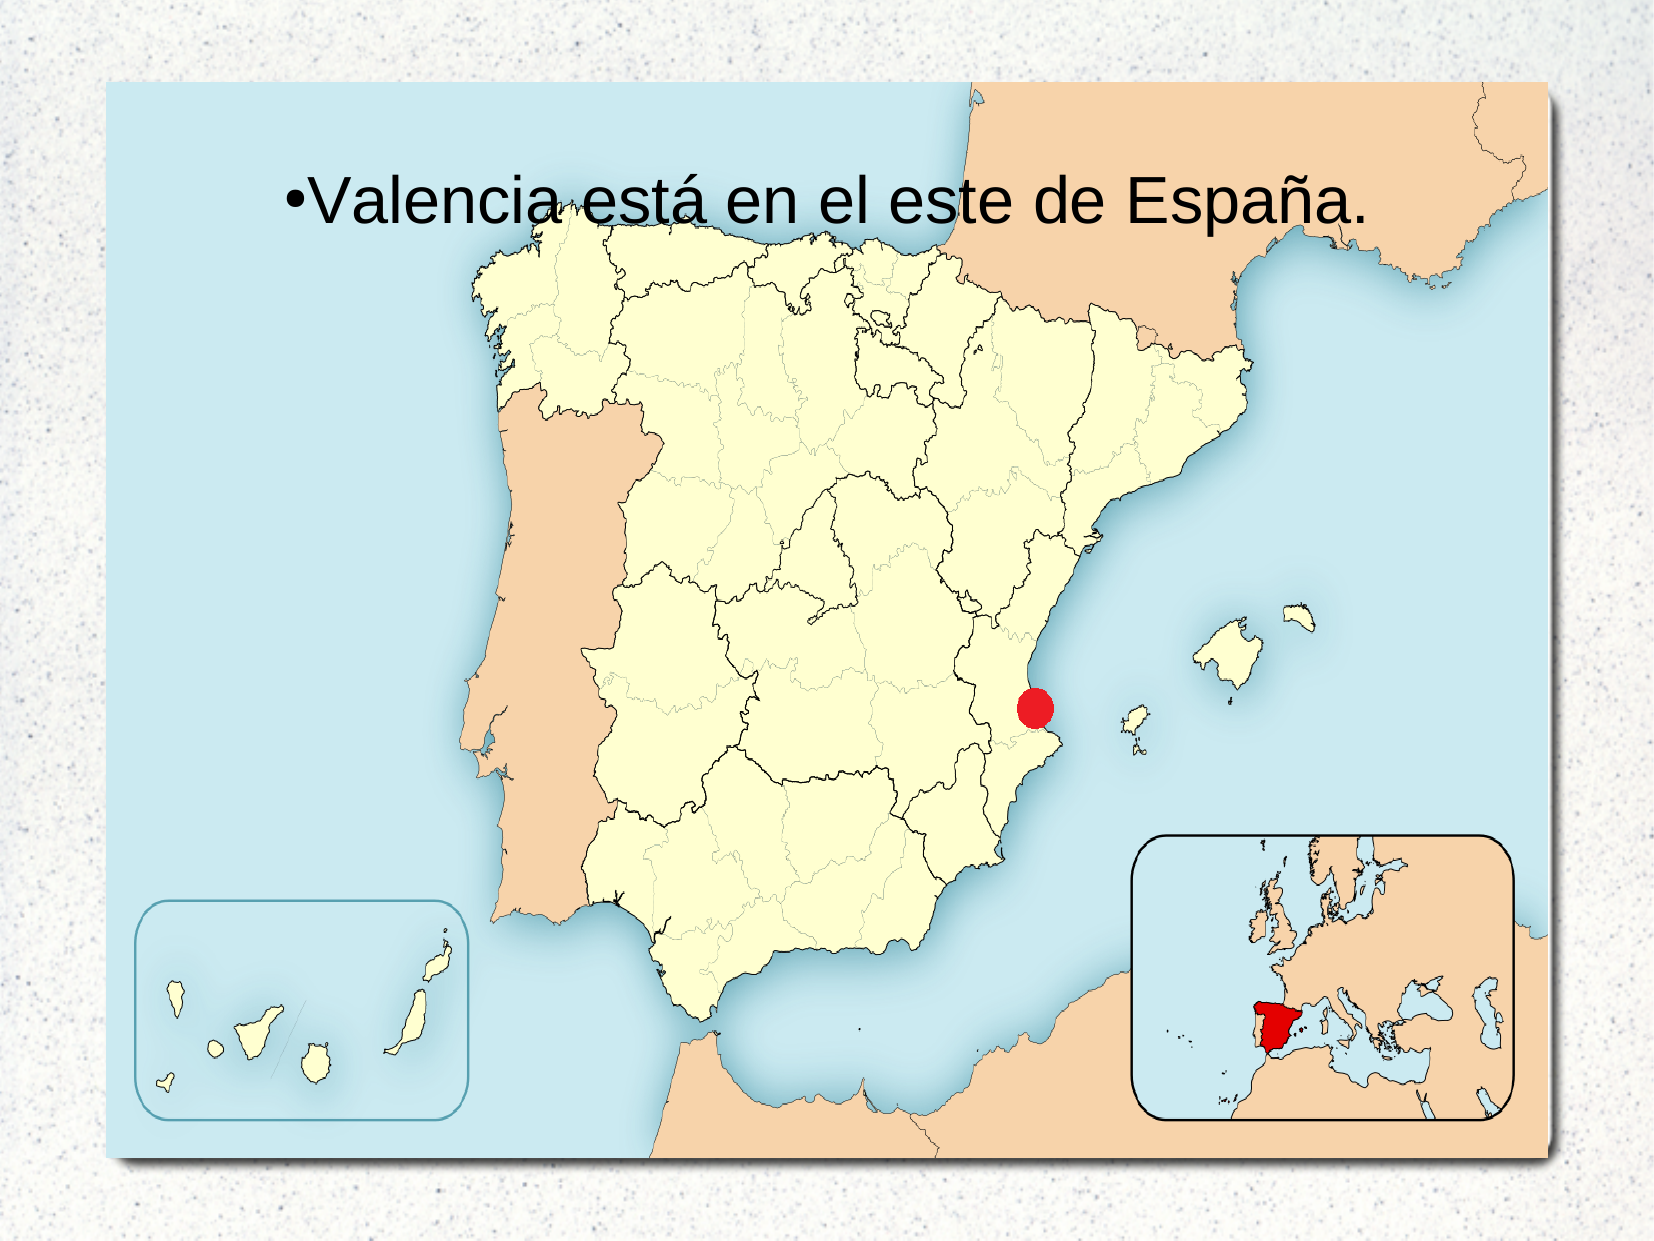

Valencia está en el este de España.
#